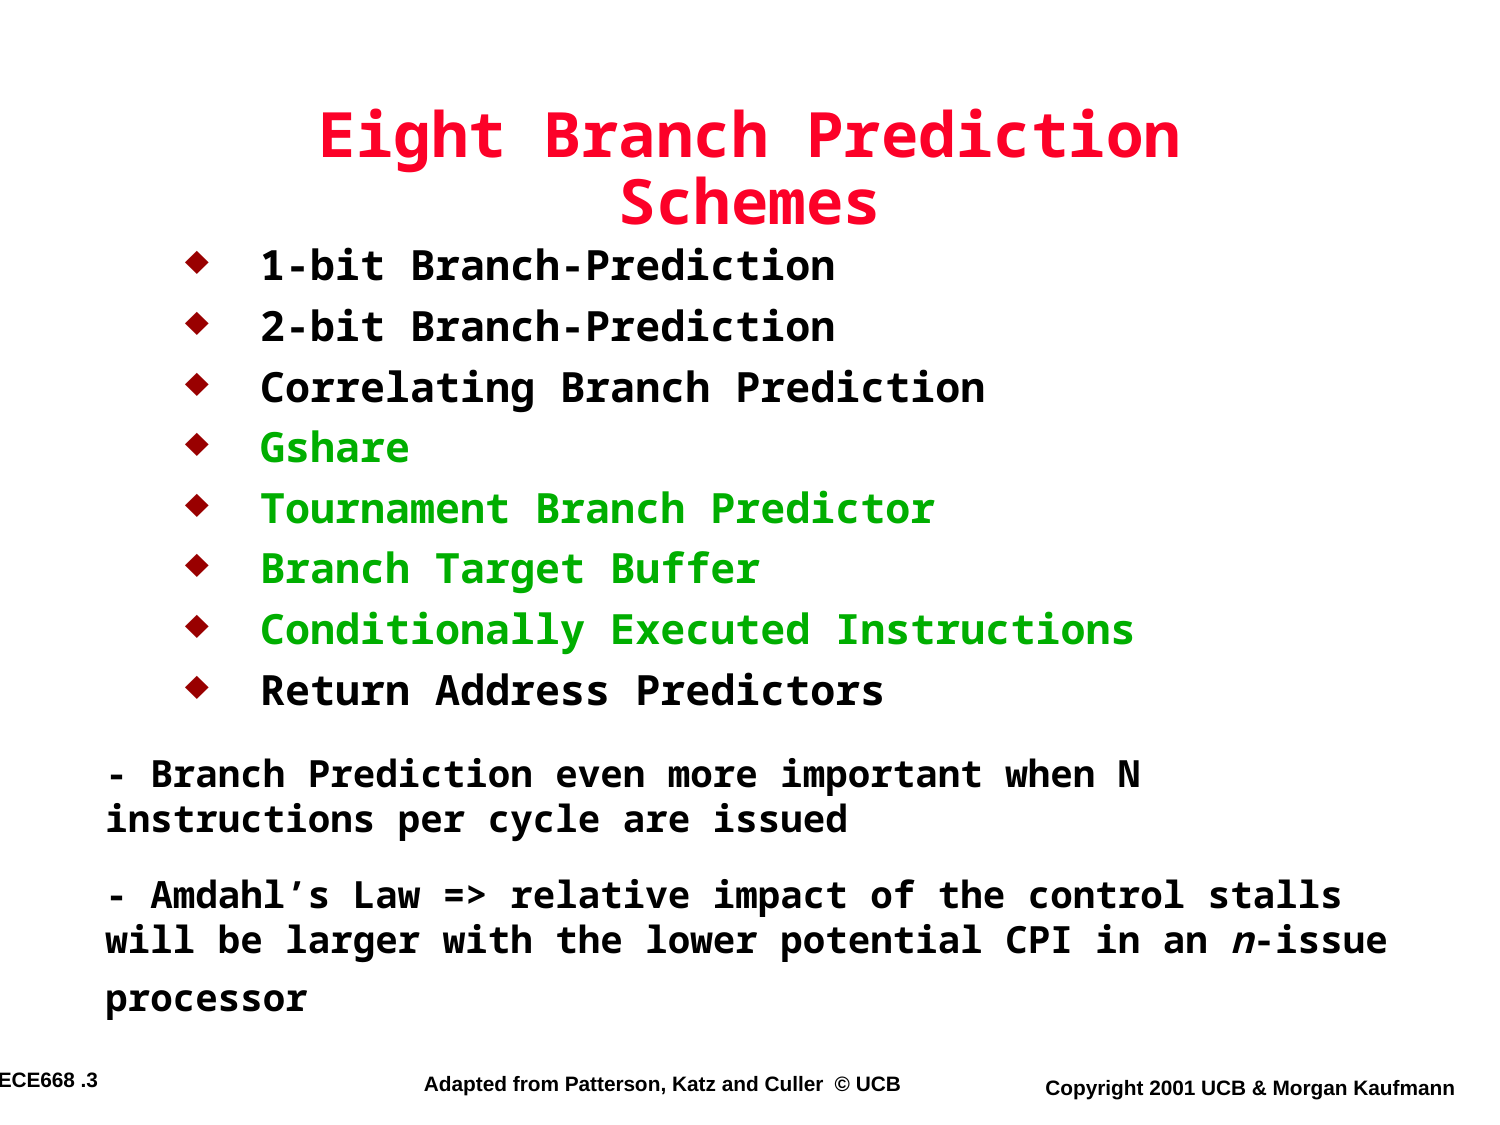

# Eight Branch Prediction Schemes
1-bit Branch-Prediction
2-bit Branch-Prediction
Correlating Branch Prediction
Gshare
Tournament Branch Predictor
Branch Target Buffer
Conditionally Executed Instructions
Return Address Predictors
- Branch Prediction even more important when N instructions per cycle are issued
- Amdahl’s Law => relative impact of the control stalls will be larger with the lower potential CPI in an n-issue processor